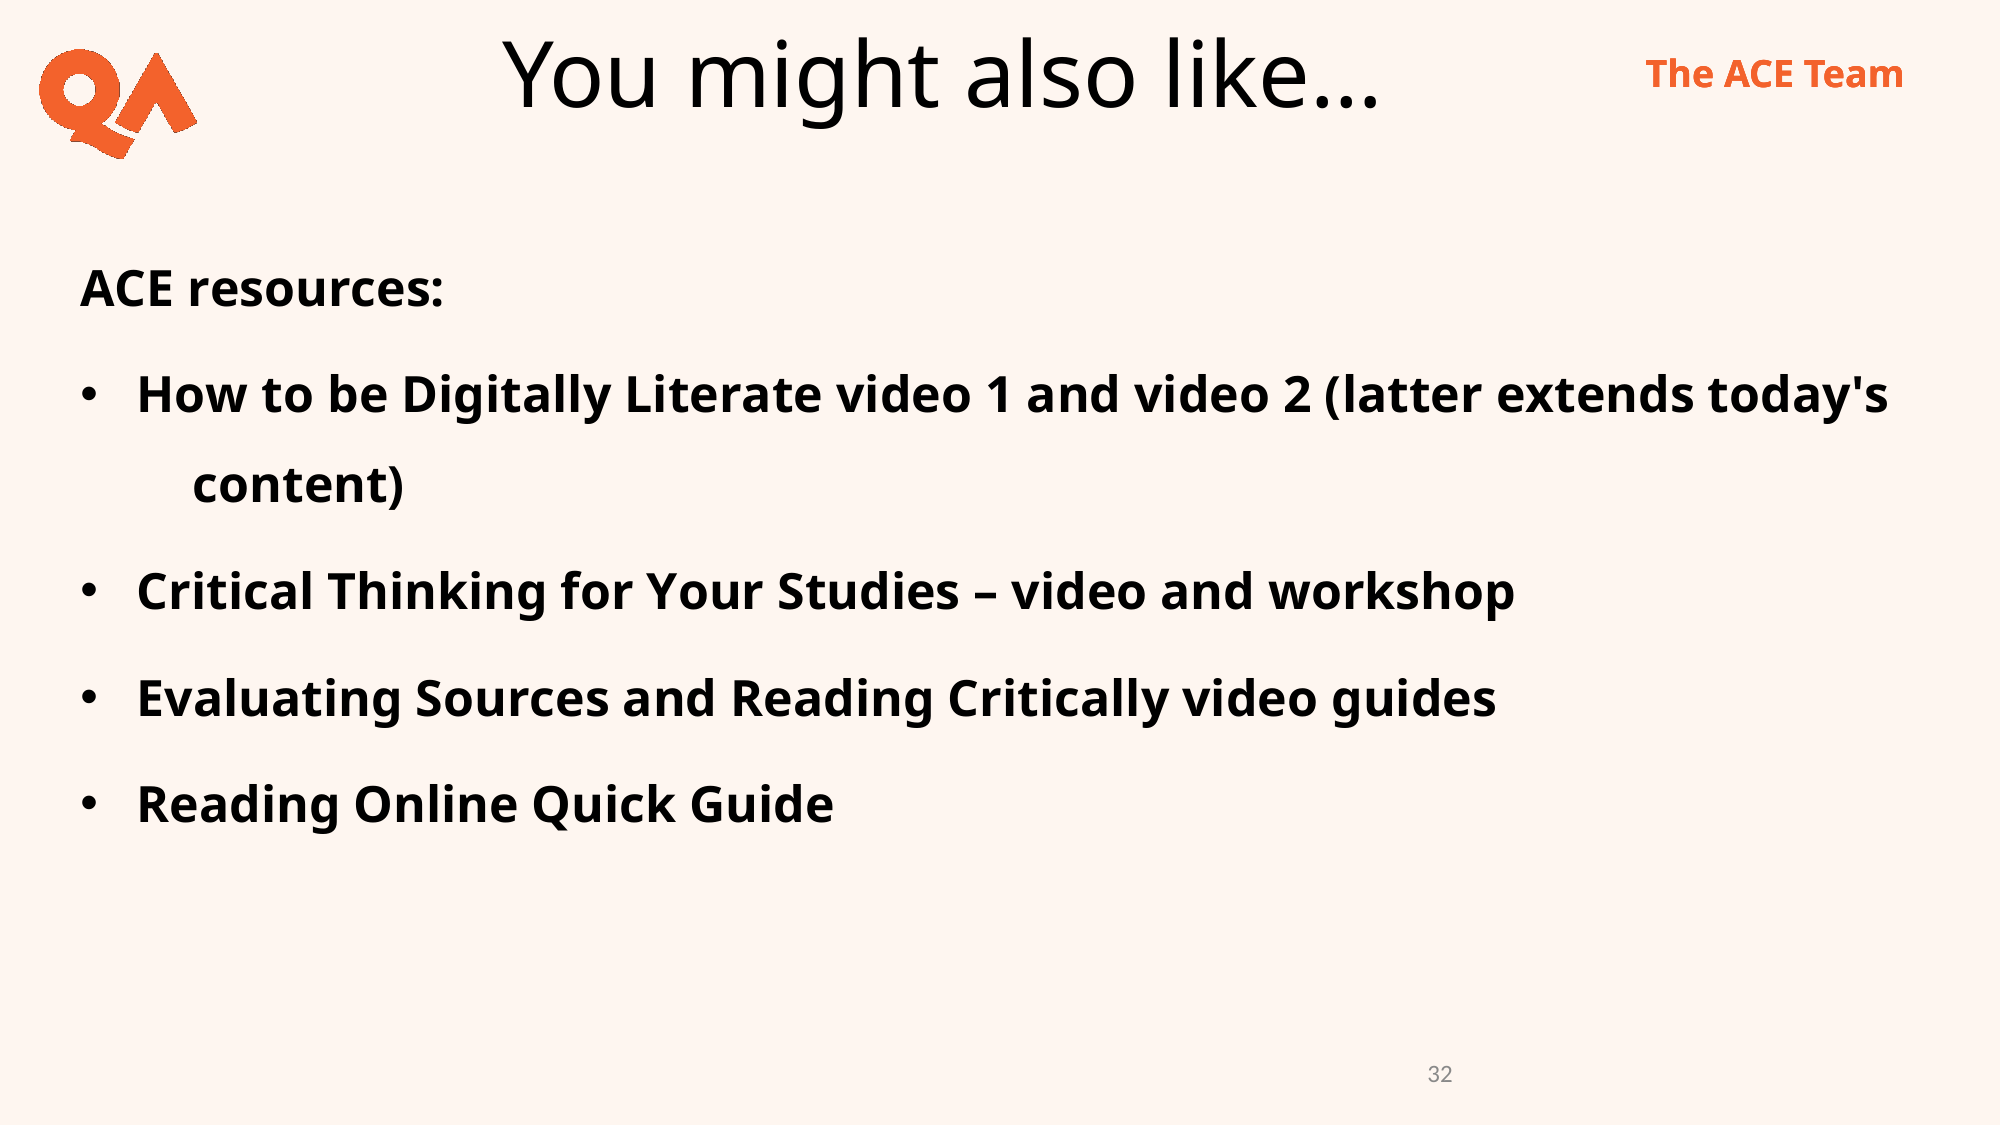

You might also like…
The ACE Team
ACE resources:
How to be Digitally Literate video 1 and video 2 (latter extends today's content)
Critical Thinking for Your Studies – video and workshop
Evaluating Sources and Reading Critically video guides
Reading Online Quick Guide